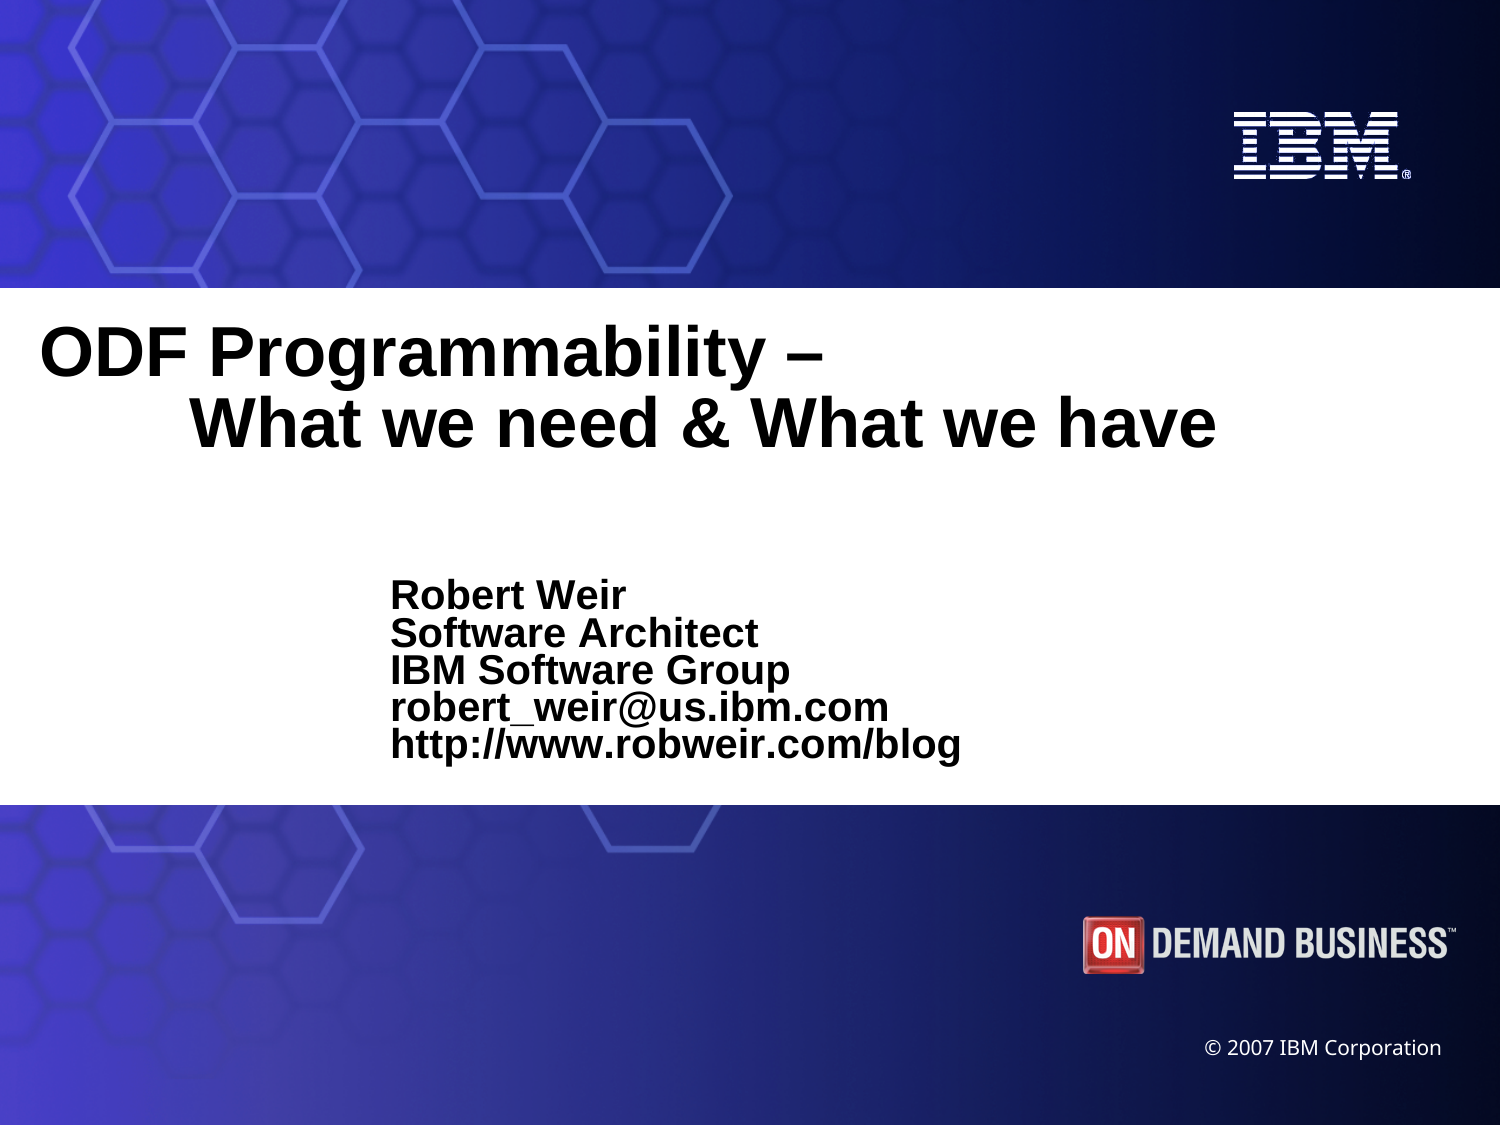

# ODF Programmability – What we need & What we have
Robert Weir
Software Architect
IBM Software Group
robert_weir@us.ibm.com
http://www.robweir.com/blog